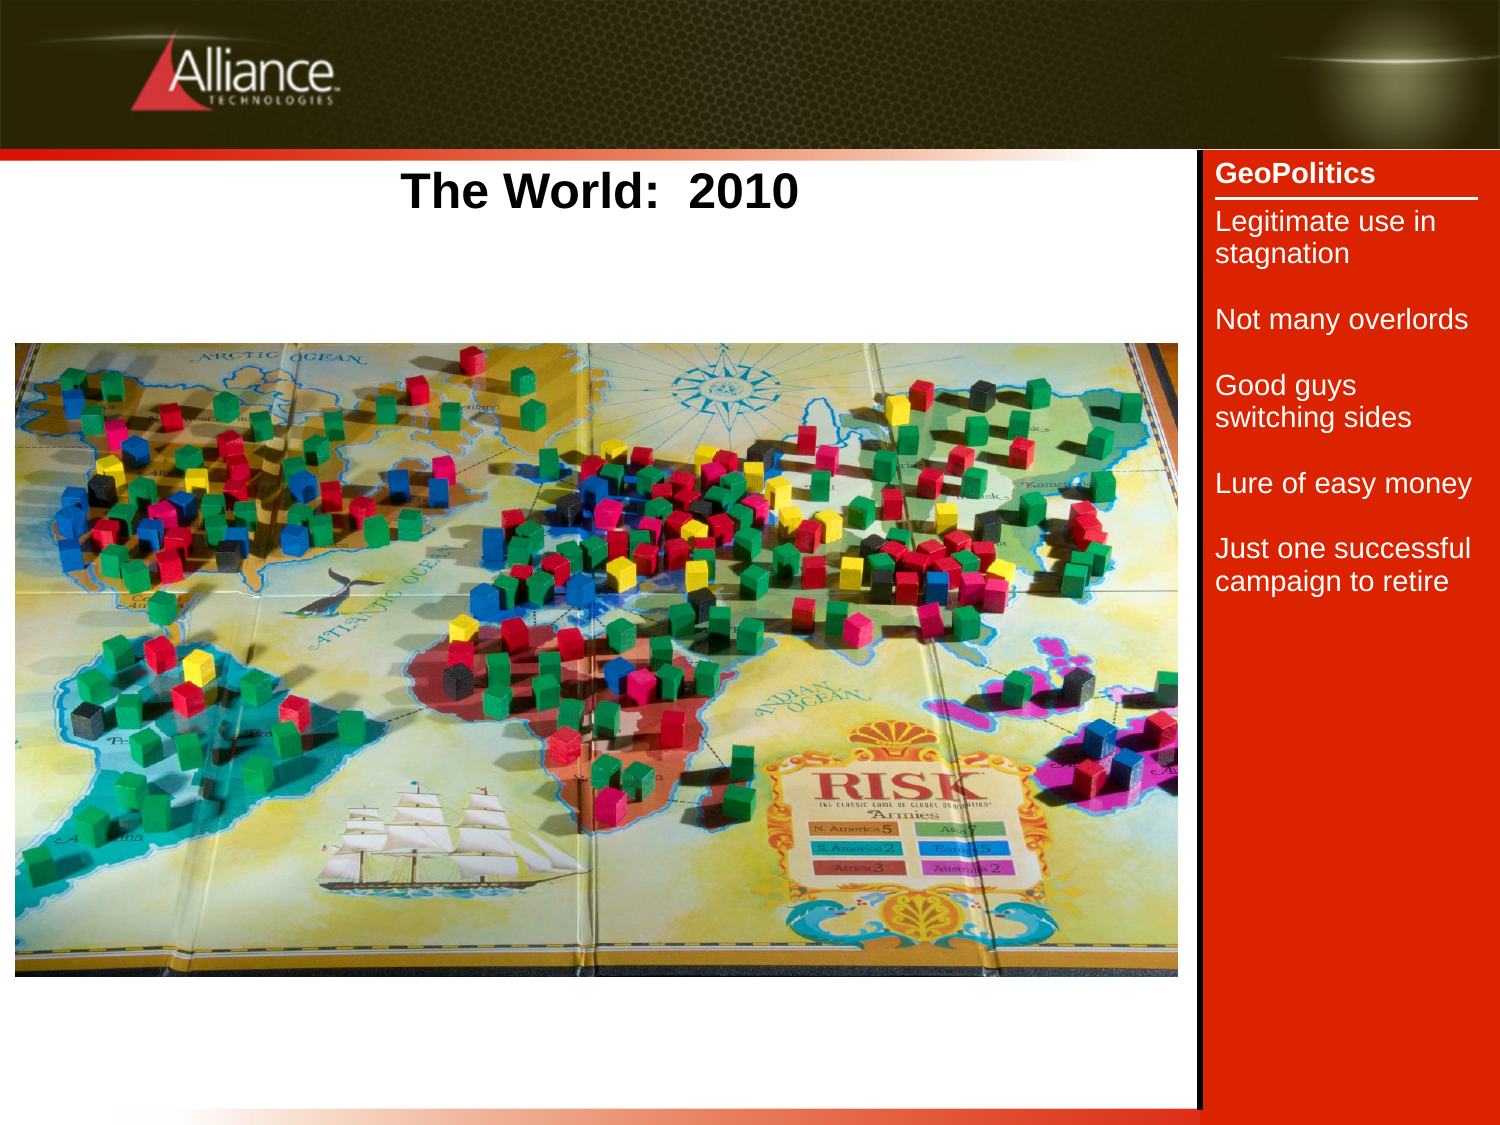

GeoPolitics
The World: 2010
Legitimate use in stagnation
Not many overlords
Good guys switching sides
Lure of easy money
Just one successful campaign to retire